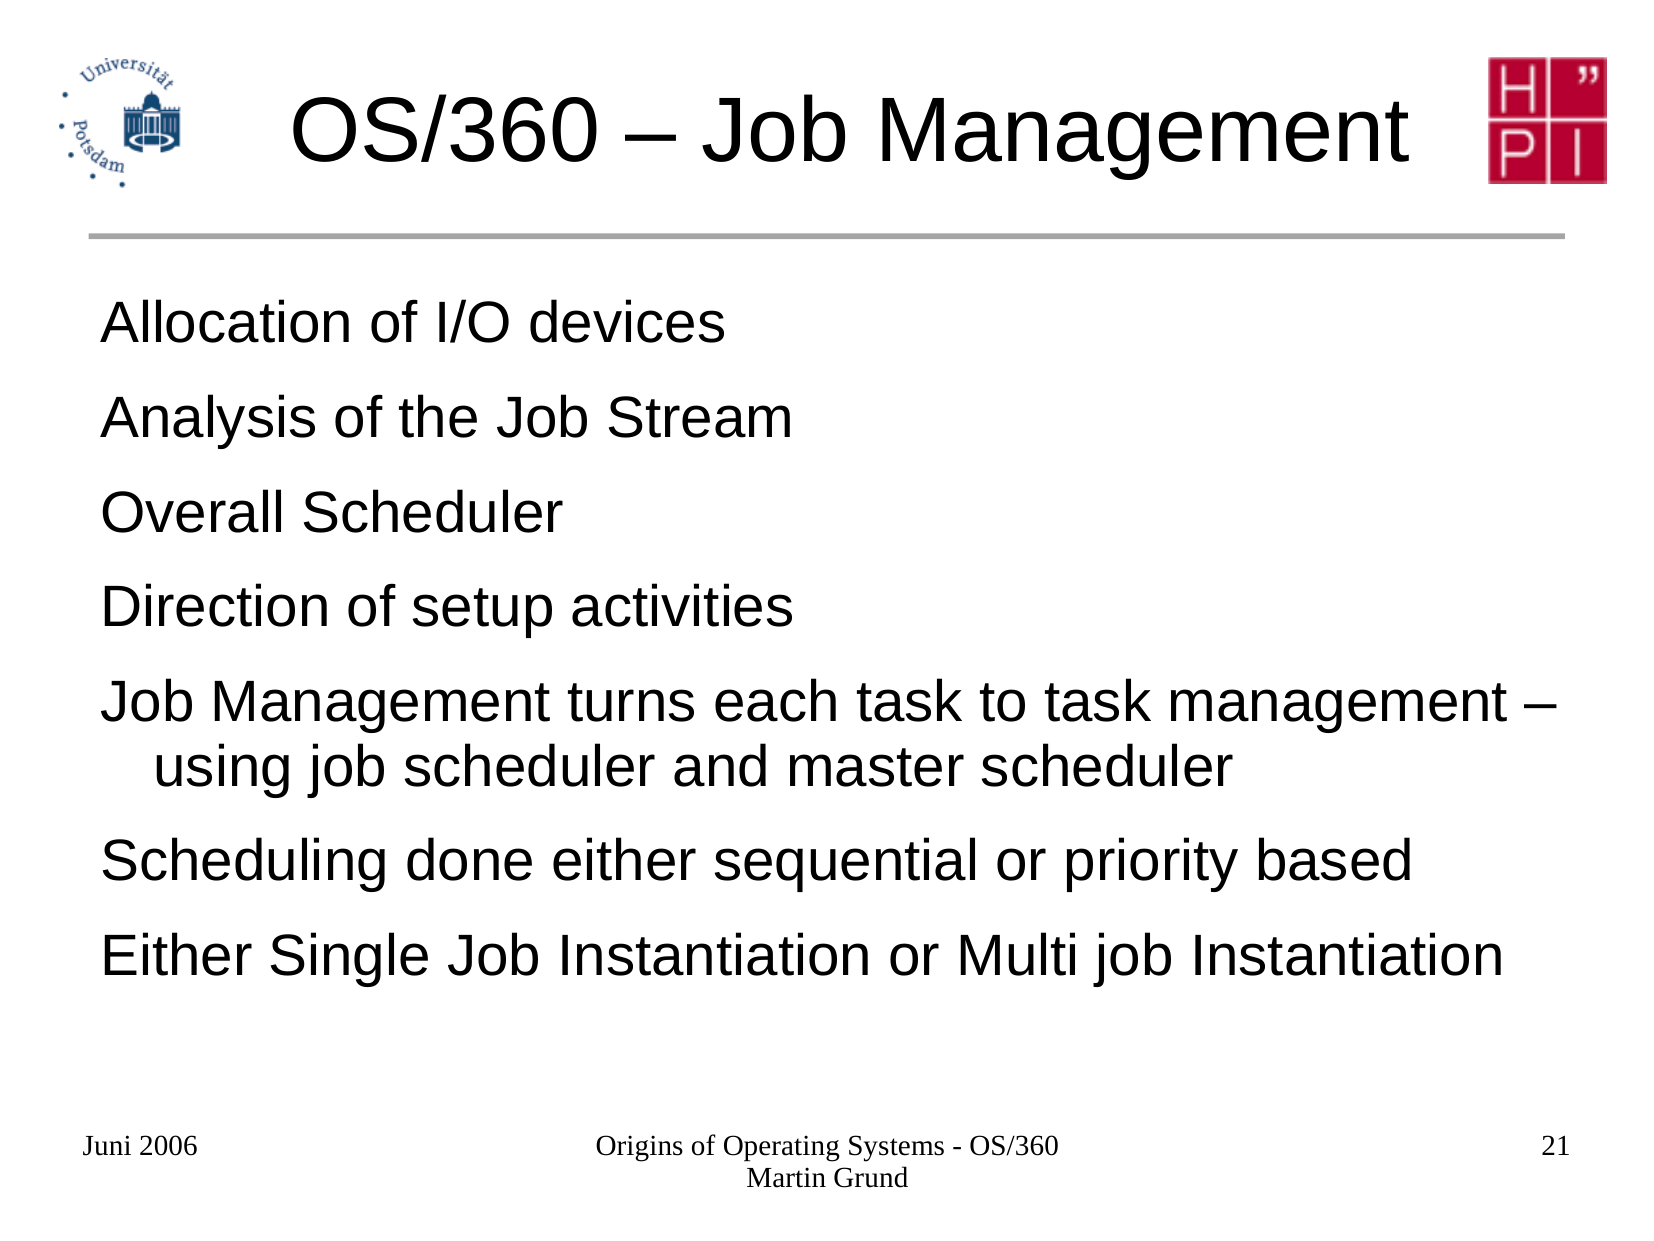

# OS/360 – Job Management
Allocation of I/O devices
Analysis of the Job Stream
Overall Scheduler
Direction of setup activities
Job Management turns each task to task management – using job scheduler and master scheduler
Scheduling done either sequential or priority based
Either Single Job Instantiation or Multi job Instantiation
Juni 2006
Origins of Operating Systems - OS/360
21